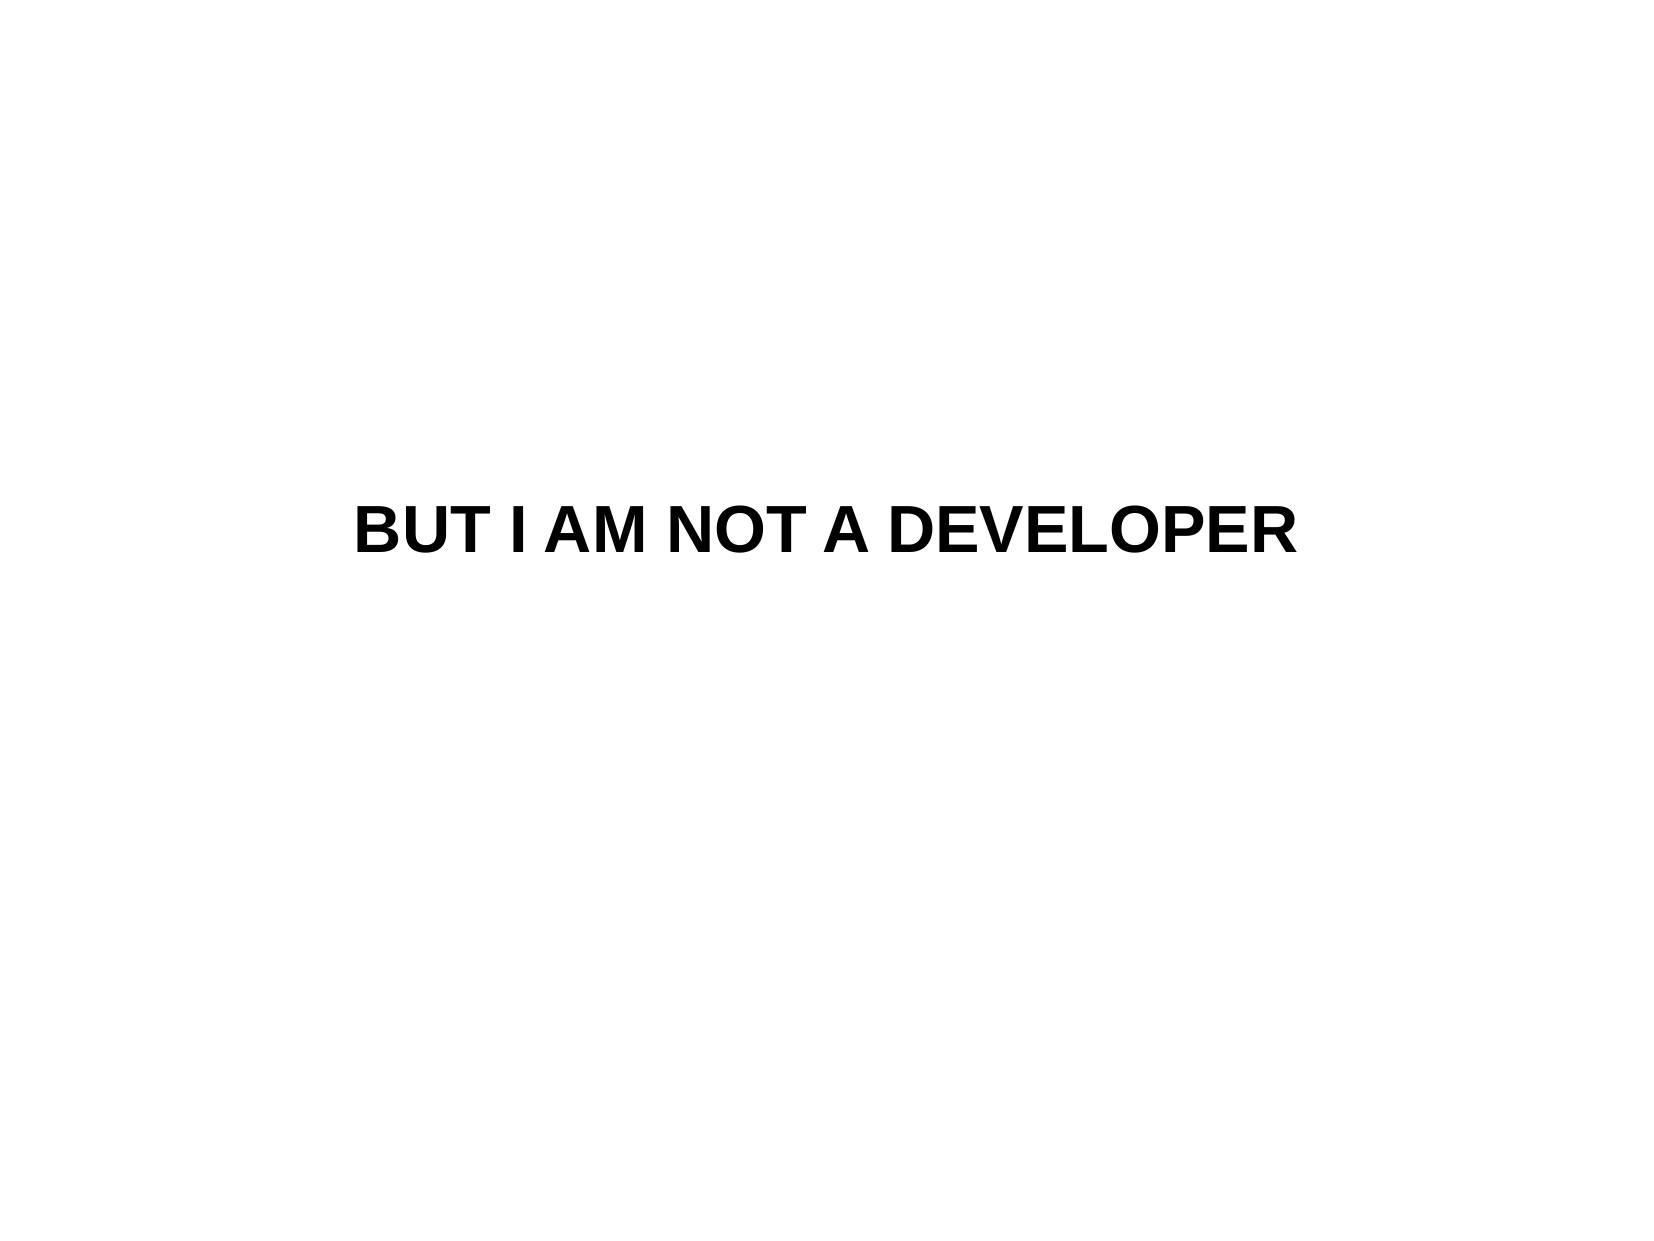

# BUT I AM NOT A DEVELOPER